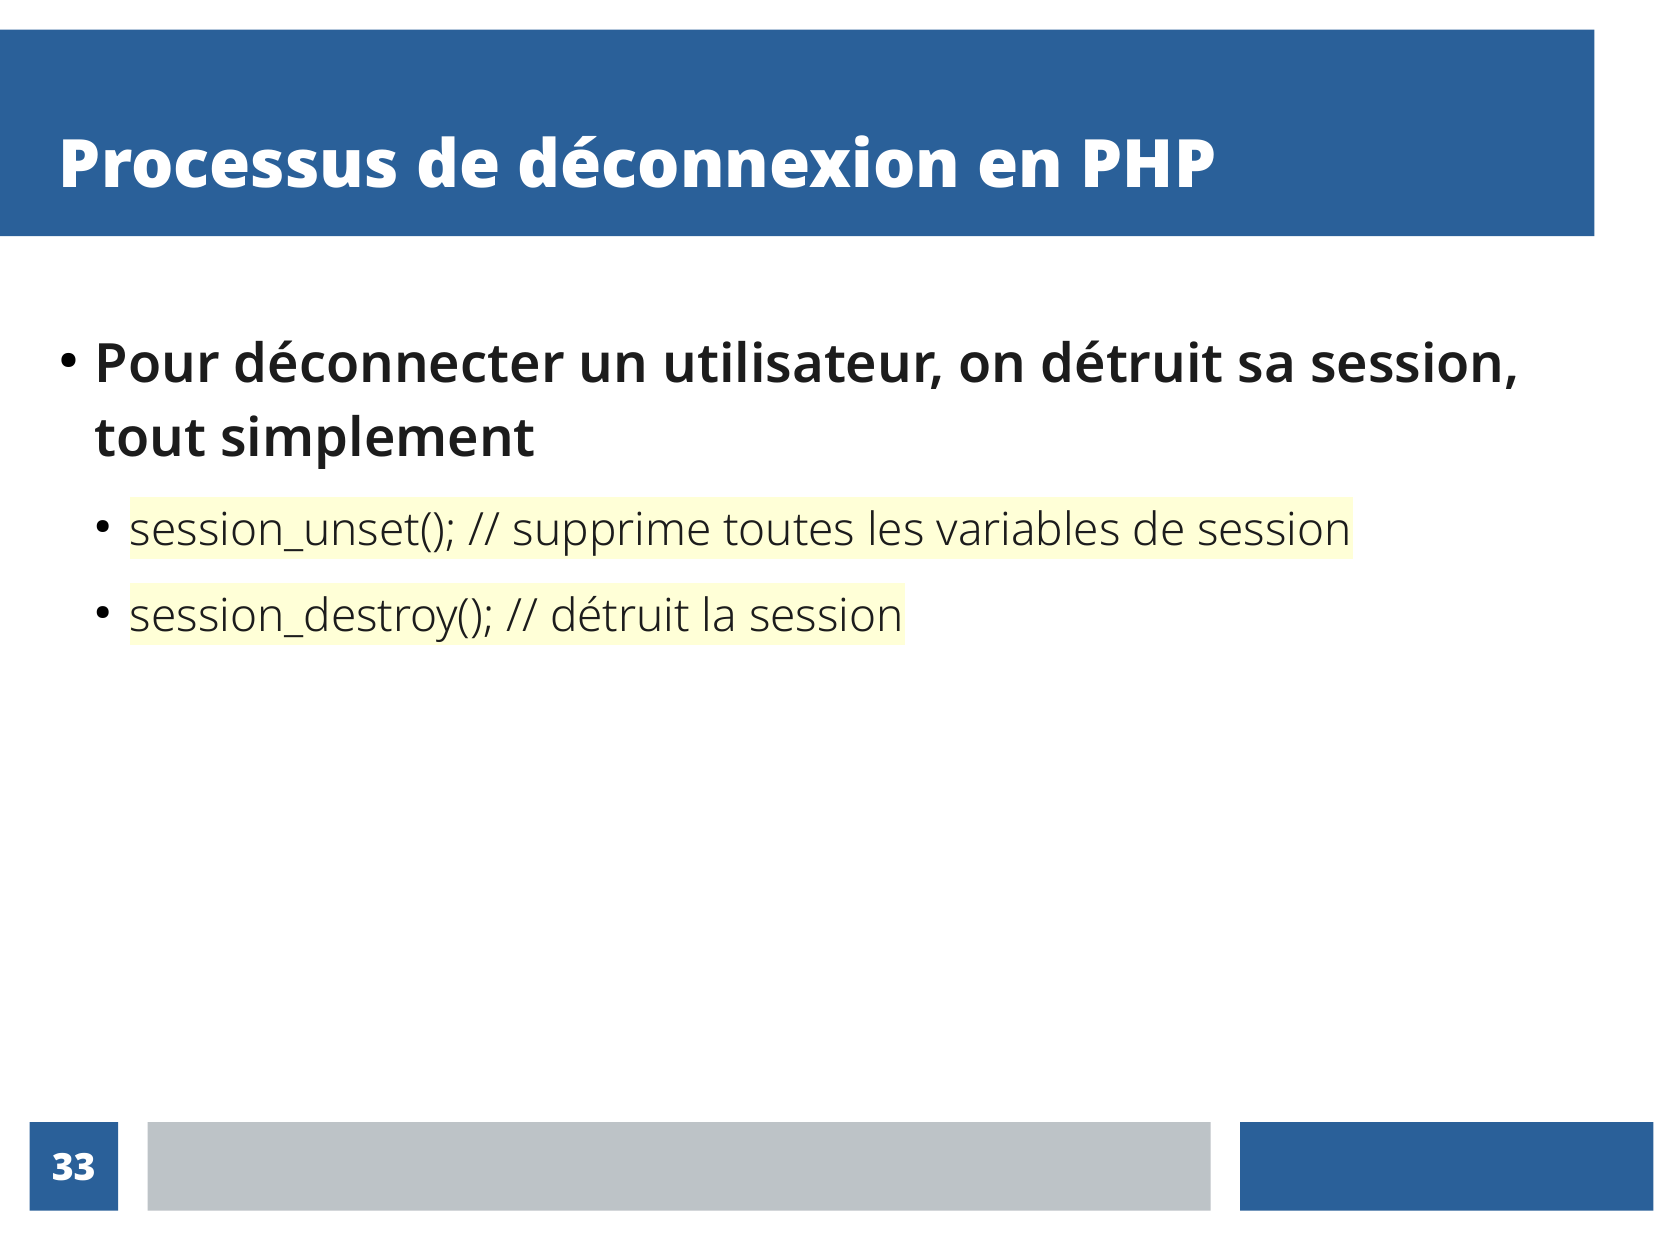

# Processus de déconnexion en PHP
Pour déconnecter un utilisateur, on détruit sa session, tout simplement
session_unset(); // supprime toutes les variables de session
session_destroy(); // détruit la session
33